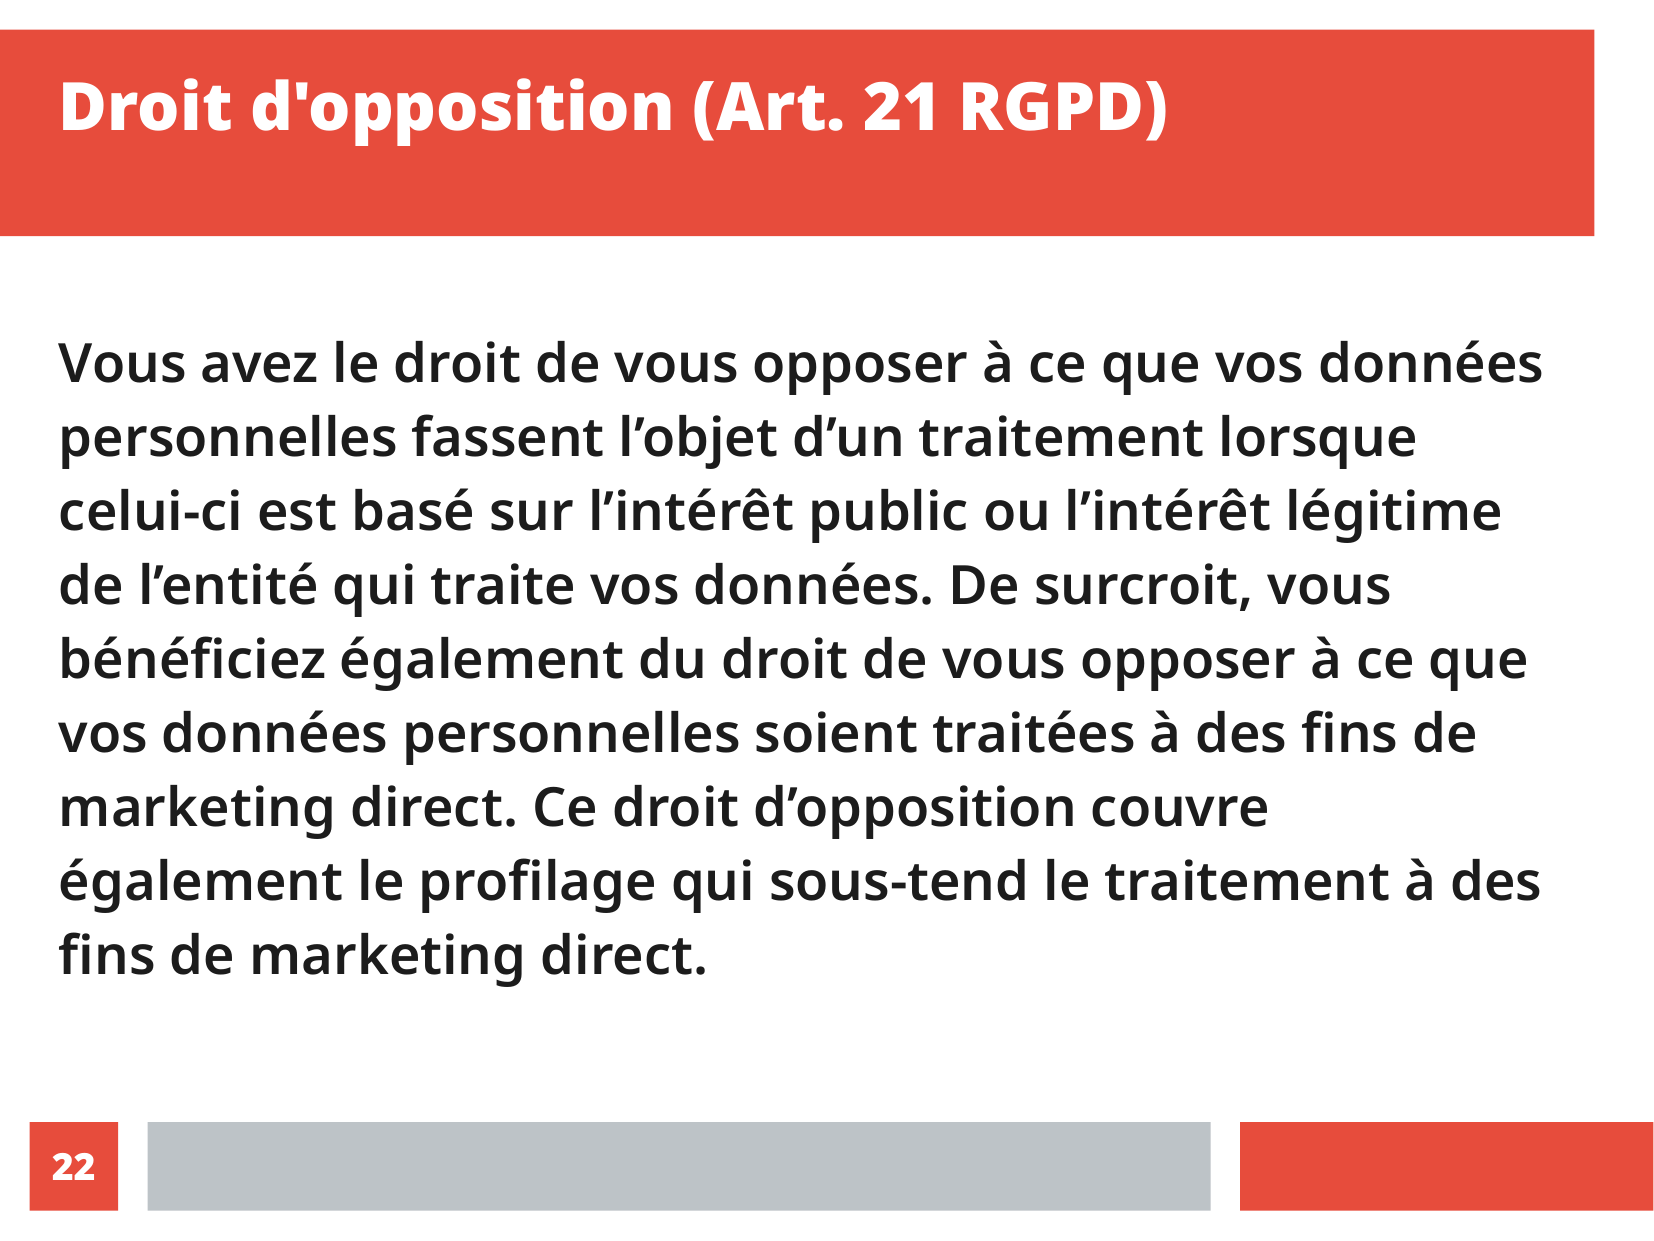

# Droit d'opposition (Art. 21 RGPD)
Vous avez le droit de vous opposer à ce que vos données personnelles fassent l’objet d’un traitement lorsque celui-ci est basé sur l’intérêt public ou l’intérêt légitime de l’entité qui traite vos données. De surcroit, vous bénéficiez également du droit de vous opposer à ce que vos données personnelles soient traitées à des fins de marketing direct. Ce droit d’opposition couvre également le profilage qui sous-tend le traitement à des fins de marketing direct.
22